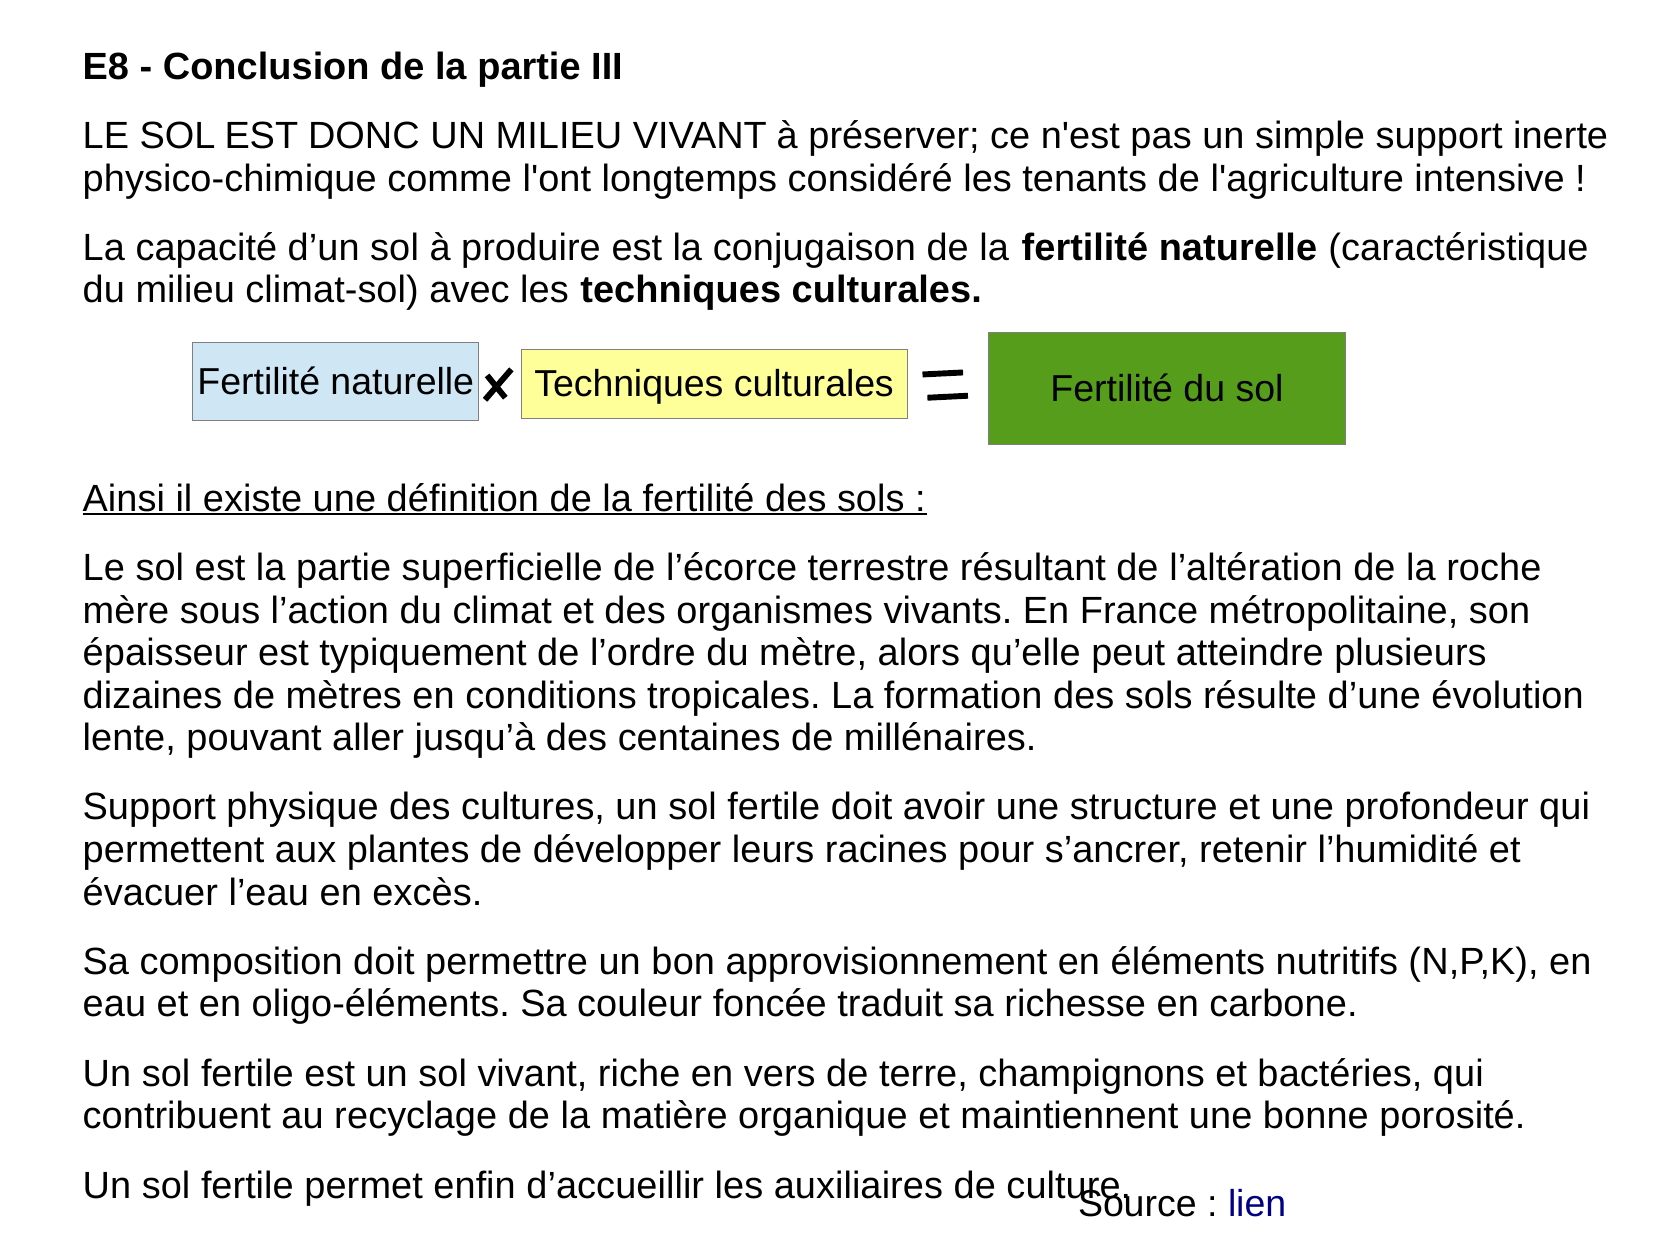

# E8 - Conclusion de la partie III
LE SOL EST DONC UN MILIEU VIVANT à préserver; ce n'est pas un simple support inerte physico-chimique comme l'ont longtemps considéré les tenants de l'agriculture intensive !
La capacité d’un sol à produire est la conjugaison de la fertilité naturelle (caractéristique du milieu climat-sol) avec les techniques culturales.
Ainsi il existe une définition de la fertilité des sols :
Le sol est la partie superficielle de l’écorce terrestre résultant de l’altération de la roche mère sous l’action du climat et des organismes vivants. En France métropolitaine, son épaisseur est typiquement de l’ordre du mètre, alors qu’elle peut atteindre plusieurs dizaines de mètres en conditions tropicales. La formation des sols résulte d’une évolution lente, pouvant aller jusqu’à des centaines de millénaires.
Support physique des cultures, un sol fertile doit avoir une structure et une profondeur qui permettent aux plantes de développer leurs racines pour s’ancrer, retenir l’humidité et évacuer l’eau en excès.
Sa composition doit permettre un bon approvisionnement en éléments nutritifs (N,P,K), en eau et en oligo-éléments. Sa couleur foncée traduit sa richesse en carbone.
Un sol fertile est un sol vivant, riche en vers de terre, champignons et bactéries, qui contribuent au recyclage de la matière organique et maintiennent une bonne porosité.
Un sol fertile permet enfin d’accueillir les auxiliaires de culture.
Fertilité du sol
Fertilité naturelle
Techniques culturales
Source : lien